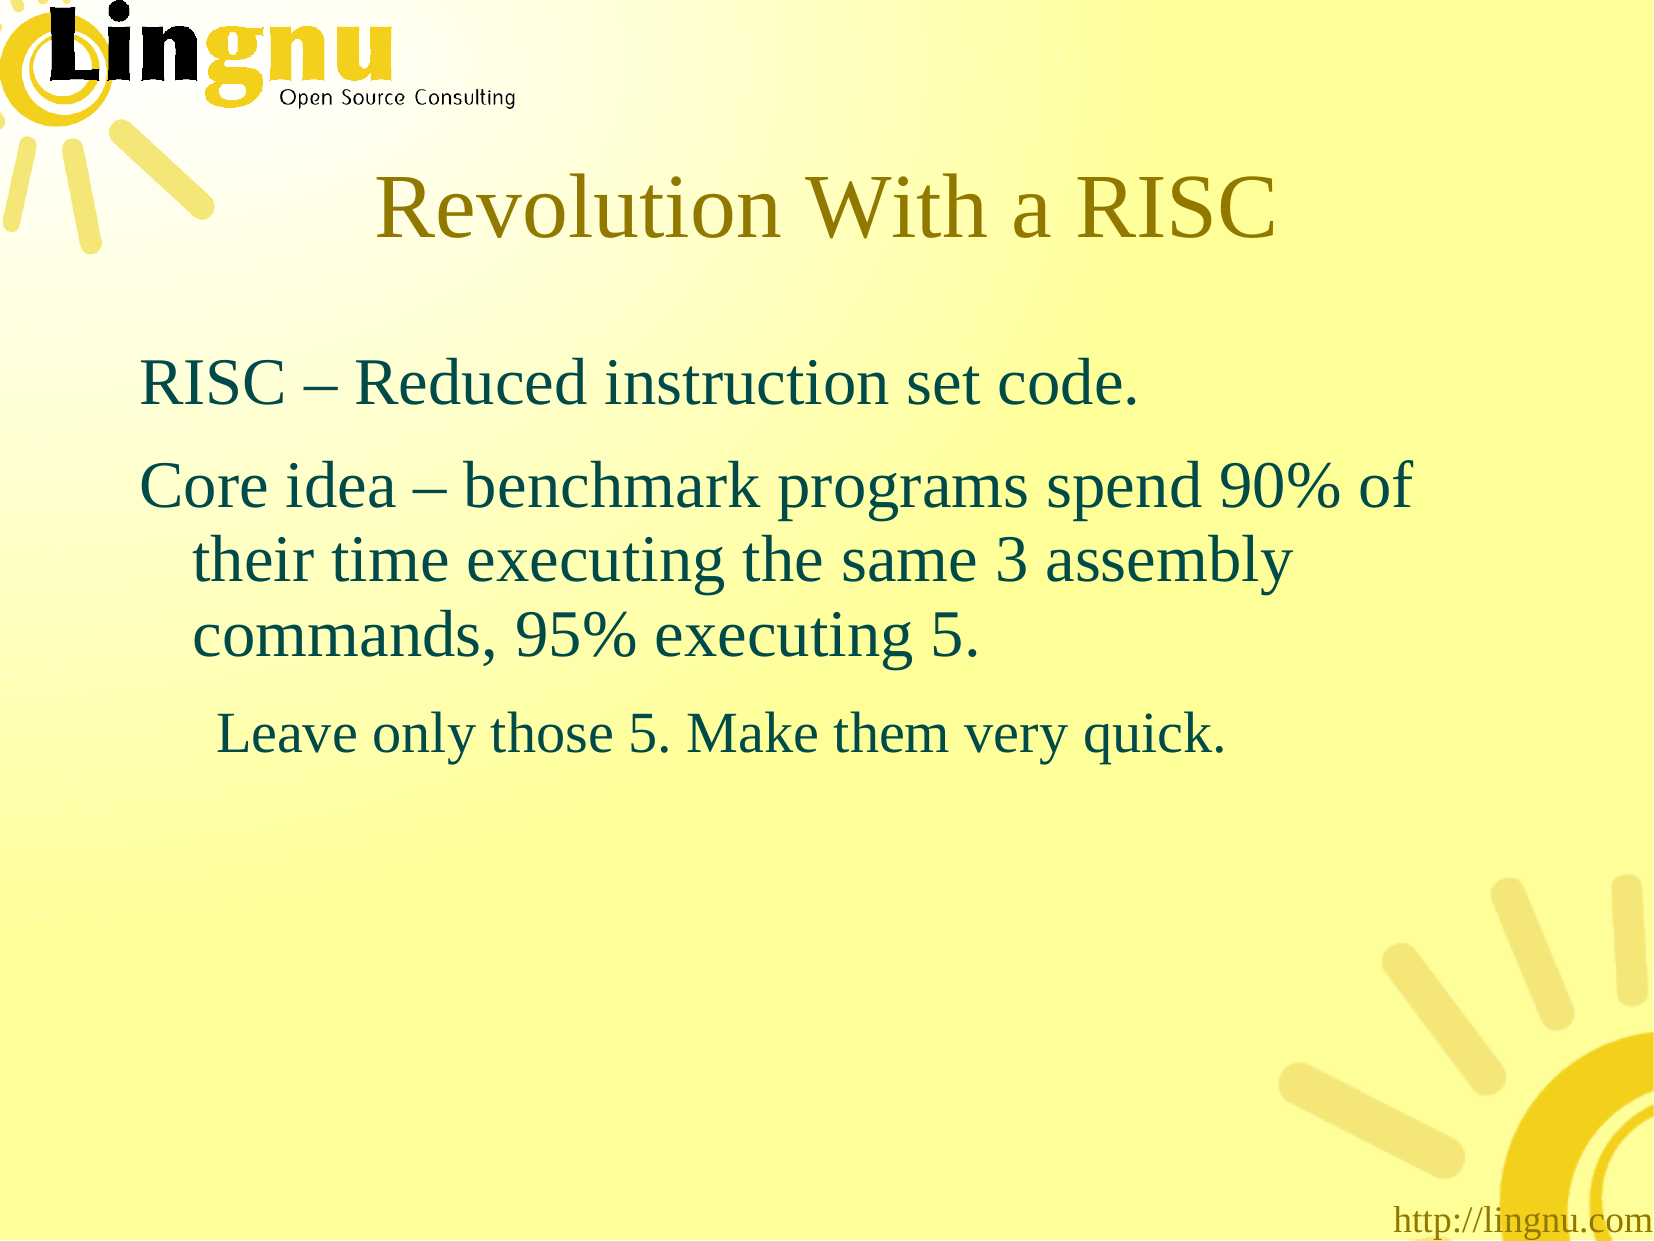

# Revolution With a RISC
RISC – Reduced instruction set code.
Core idea – benchmark programs spend 90% of their time executing the same 3 assembly commands, 95% executing 5.
Leave only those 5. Make them very quick.